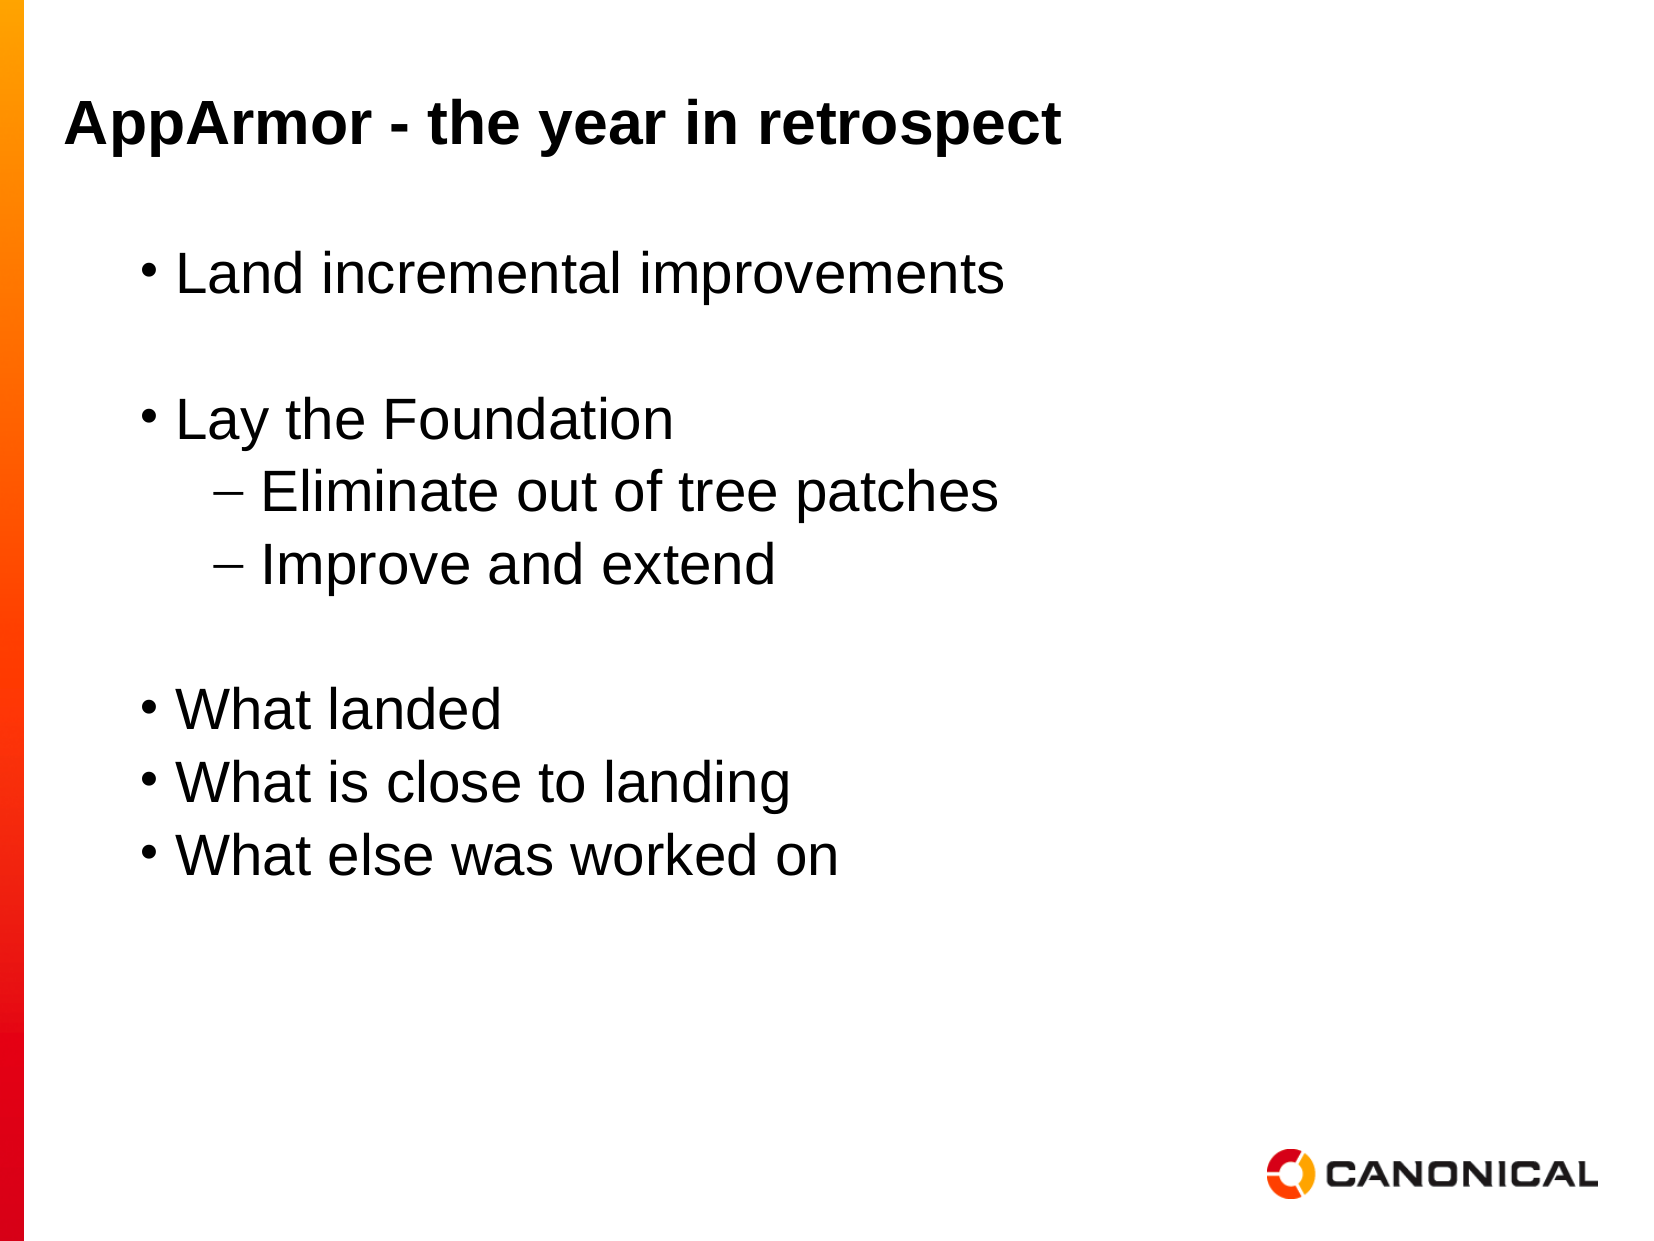

AppArmor - the year in retrospect
 Land incremental improvements
 Lay the Foundation
Eliminate out of tree patches
Improve and extend
 What landed
 What is close to landing
 What else was worked on